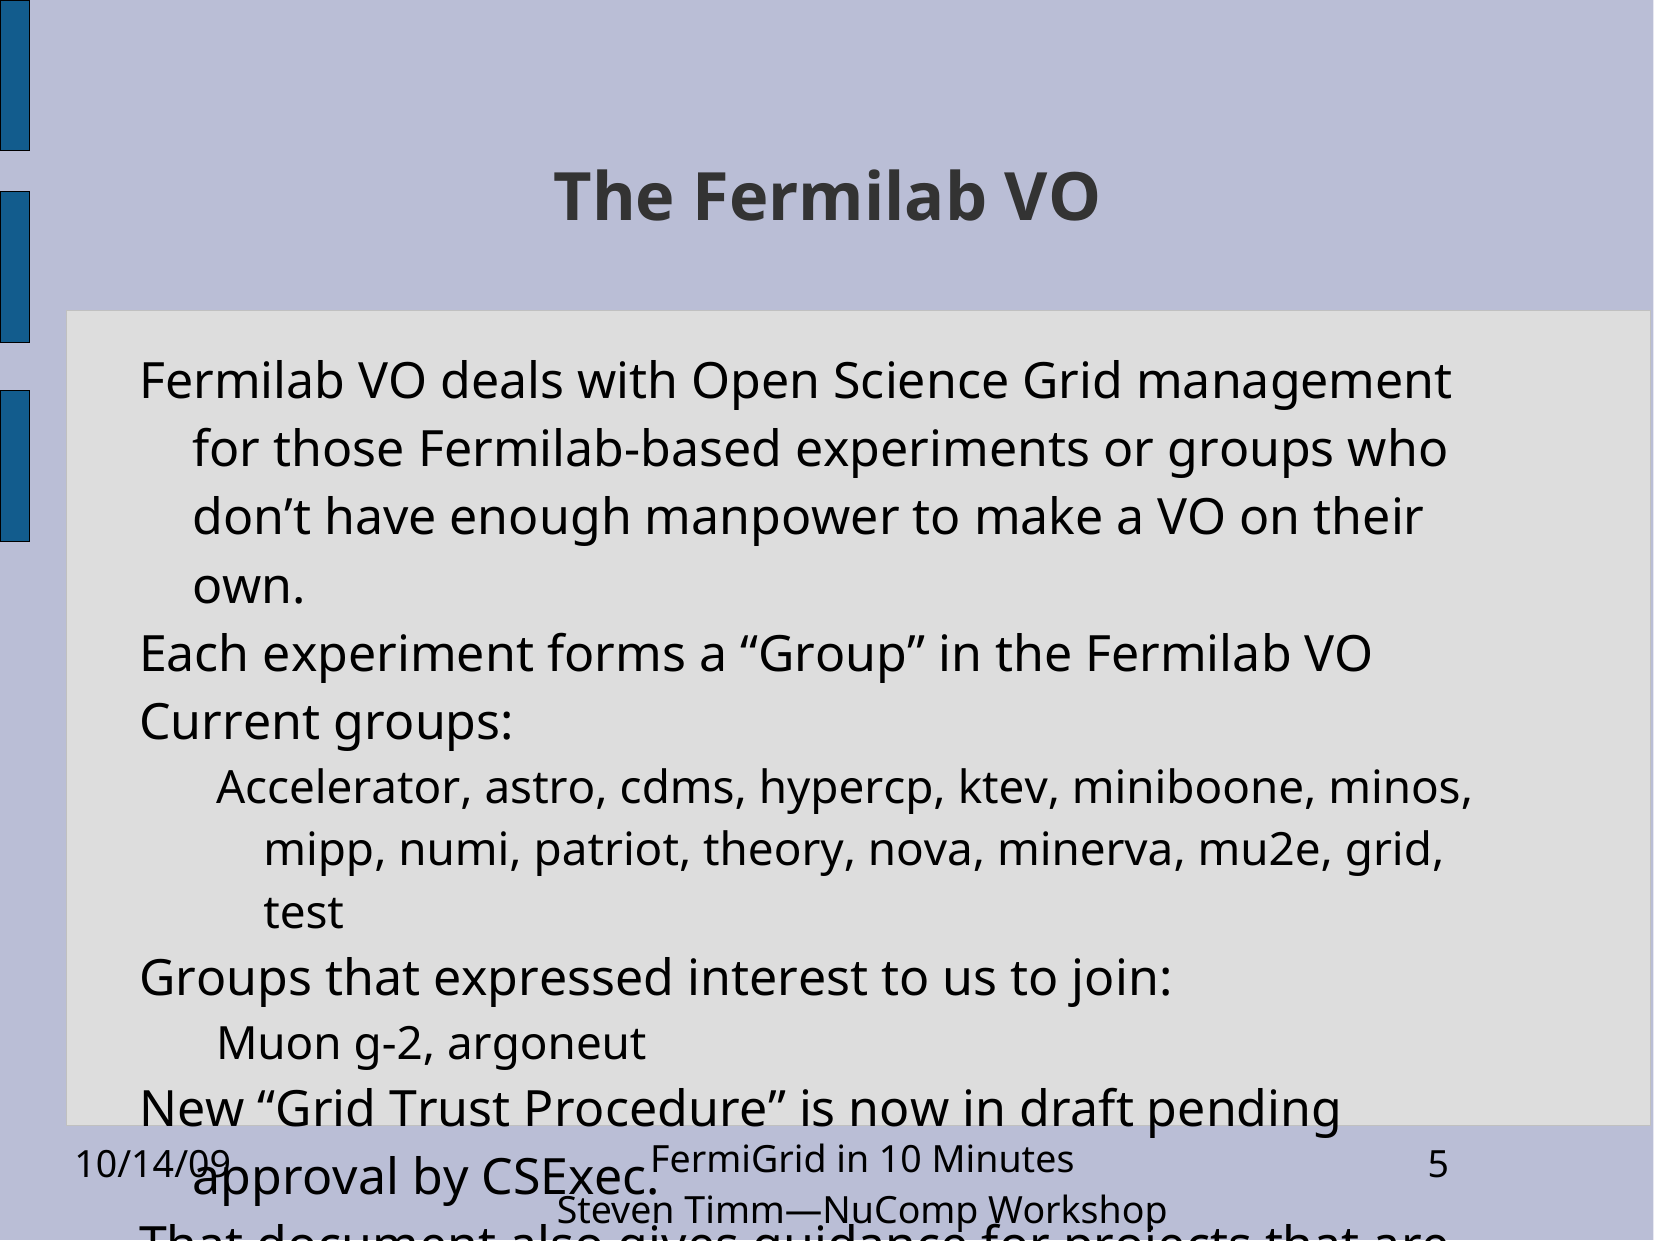

# The Fermilab VO
Fermilab VO deals with Open Science Grid management for those Fermilab-based experiments or groups who don’t have enough manpower to make a VO on their own.
Each experiment forms a “Group” in the Fermilab VO
Current groups:
Accelerator, astro, cdms, hypercp, ktev, miniboone, minos, mipp, numi, patriot, theory, nova, minerva, mu2e, grid, test
Groups that expressed interest to us to join:
Muon g-2, argoneut
New “Grid Trust Procedure” is now in draft pending approval by CSExec.
That document also gives guidance for projects that are only partially Fermi-affiliated.